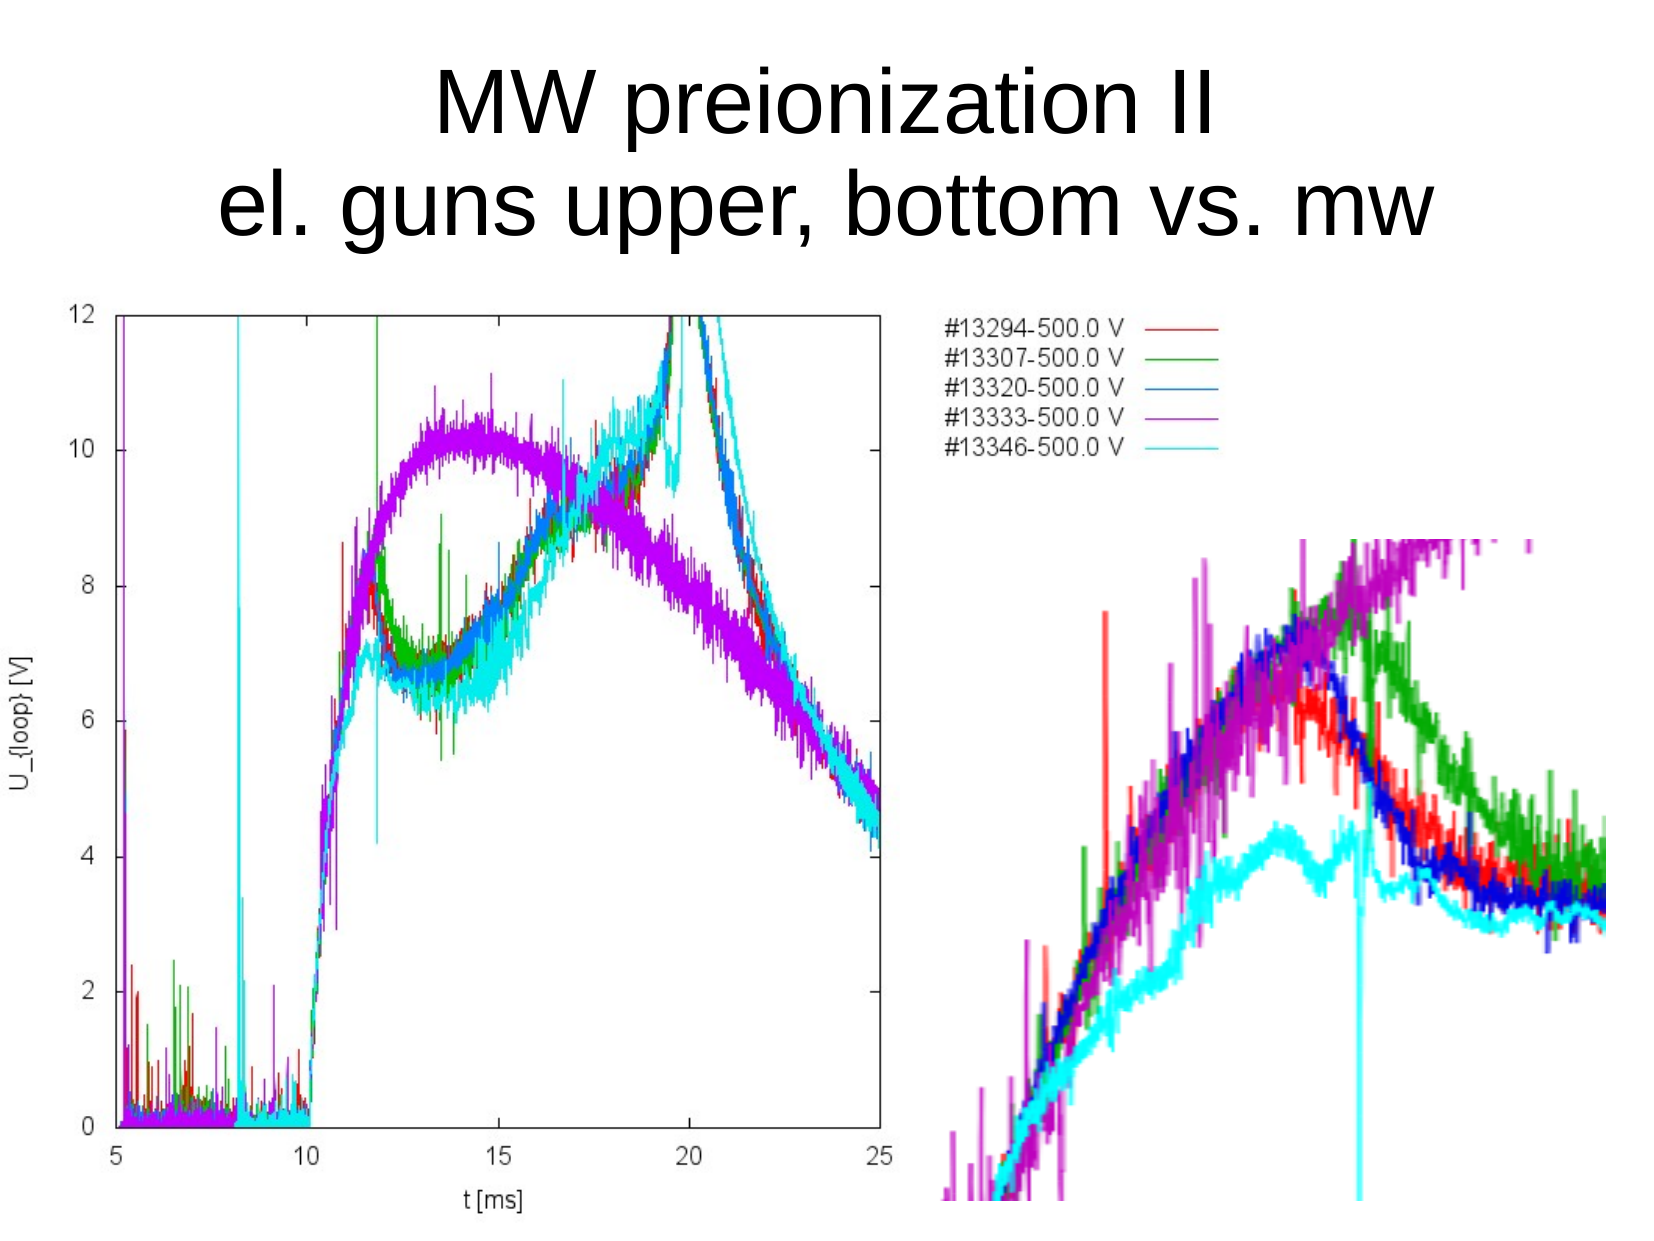

# MW preionization II el. guns upper, bottom vs. mw